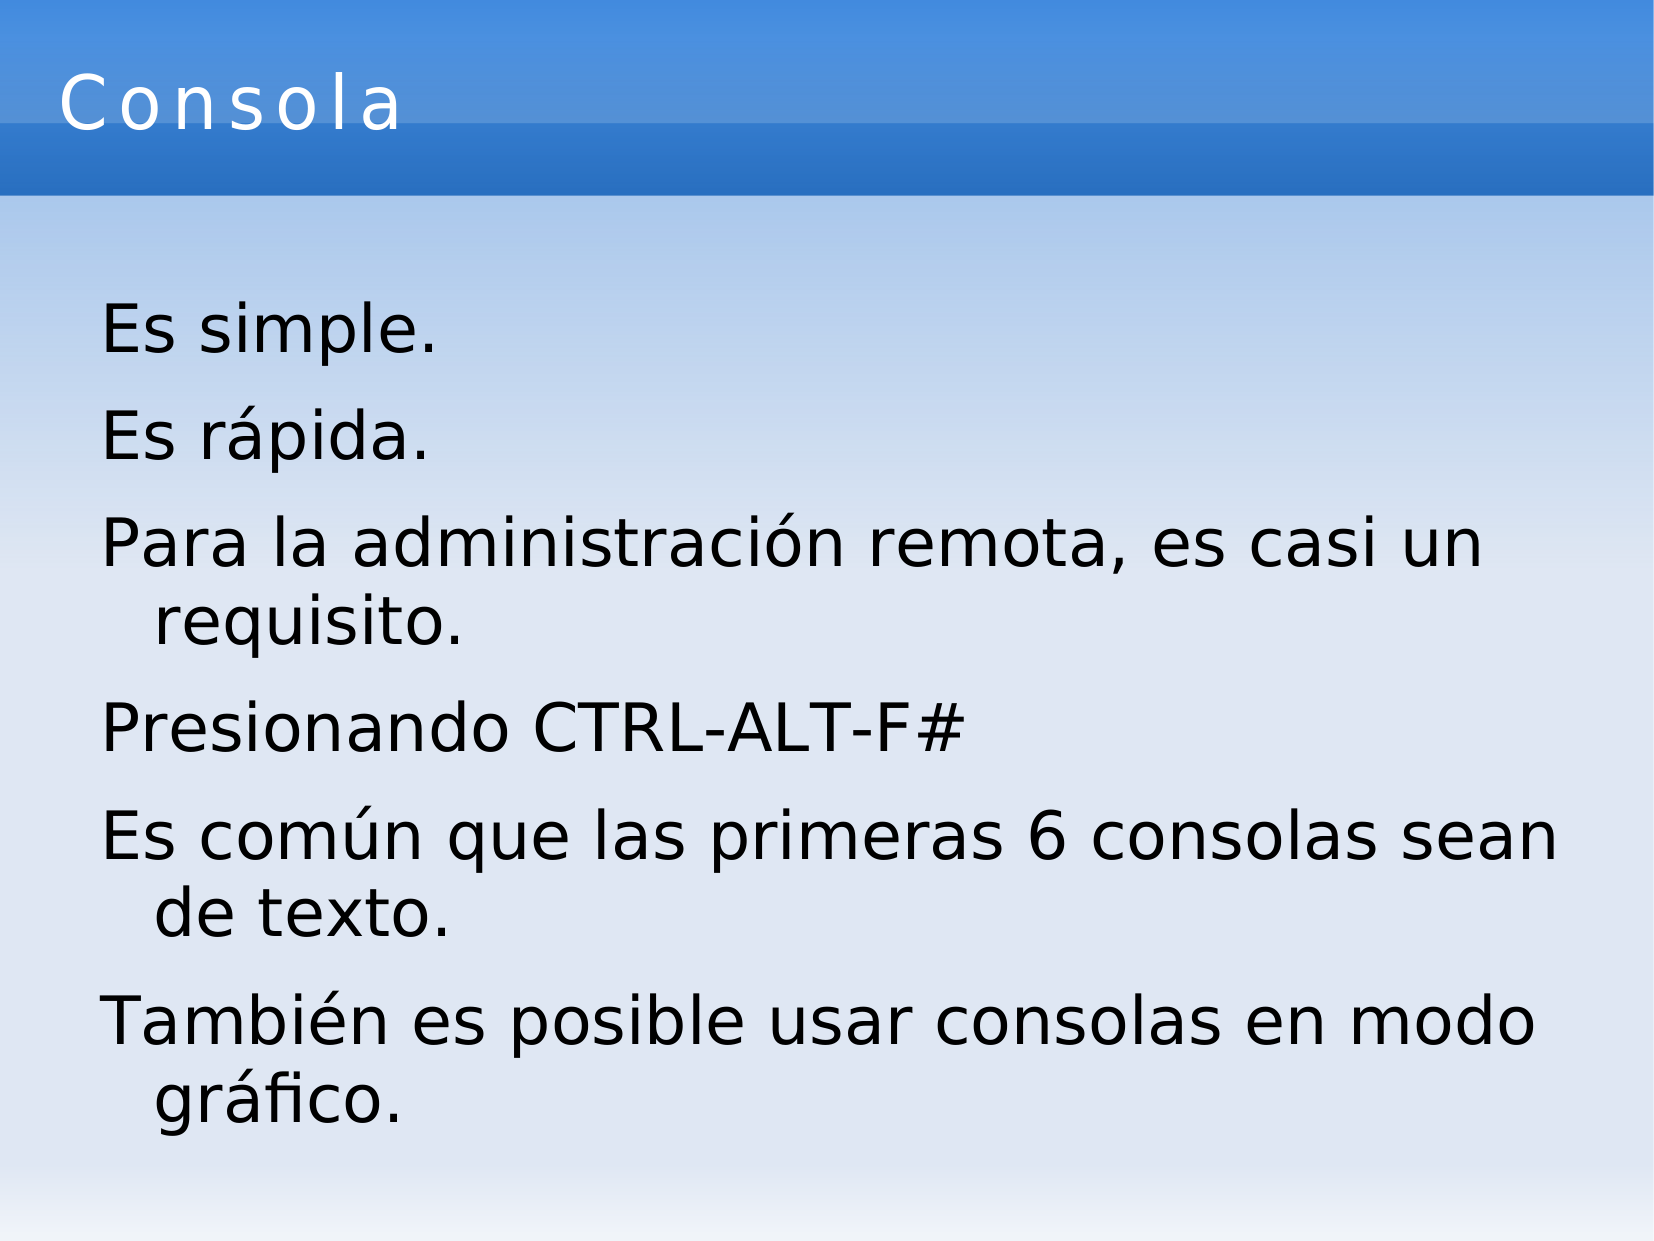

# Consola
Es simple.
Es rápida.
Para la administración remota, es casi un requisito.
Presionando CTRL-ALT-F#
Es común que las primeras 6 consolas sean de texto.
También es posible usar consolas en modo gráﬁco.